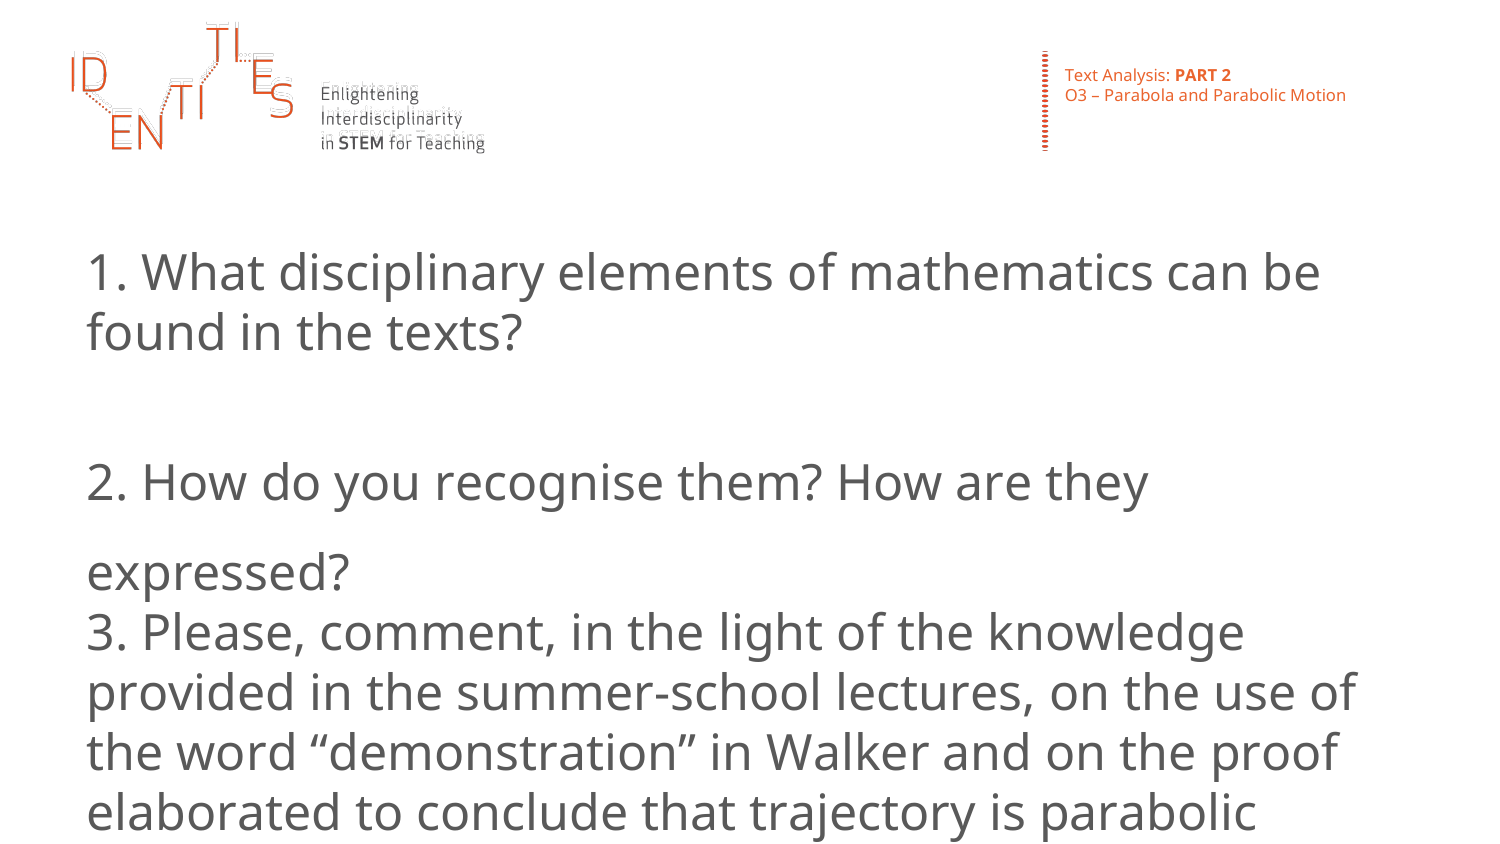

Text Analysis: PART 2
O3 – Parabola and Parabolic Motion
1. What disciplinary elements of mathematics can be found in the texts?
2. How do you recognise them? How are they expressed?
3. Please, comment, in the light of the knowledge provided in the summer-school lectures, on the use of the word “demonstration” in Walker and on the proof elaborated to conclude that trajectory is parabolic